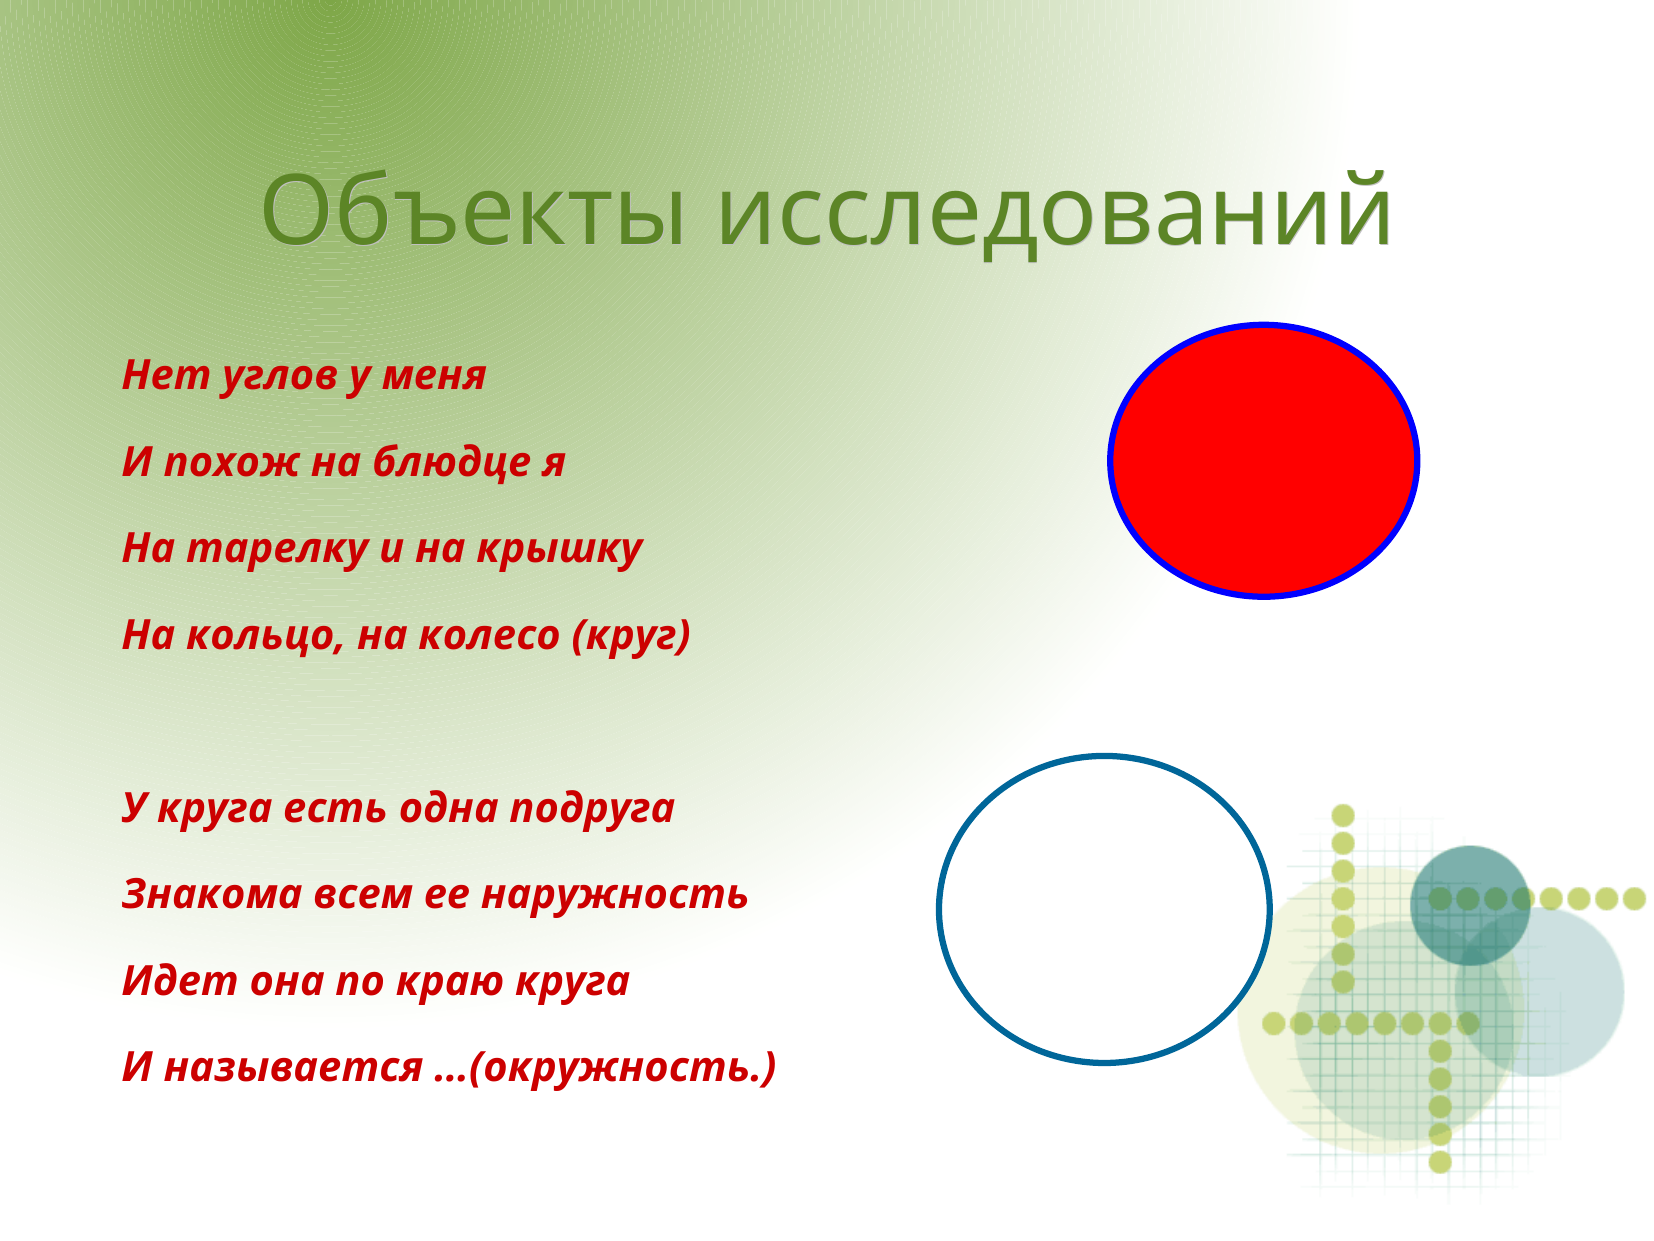

# Объекты исследований
Нет углов у меня
И похож на блюдце я
На тарелку и на крышку
На кольцо, на колесо (круг)
У круга есть одна подруга
Знакома всем ее наружность
Идет она по краю круга
И называется …(окружность.)‏